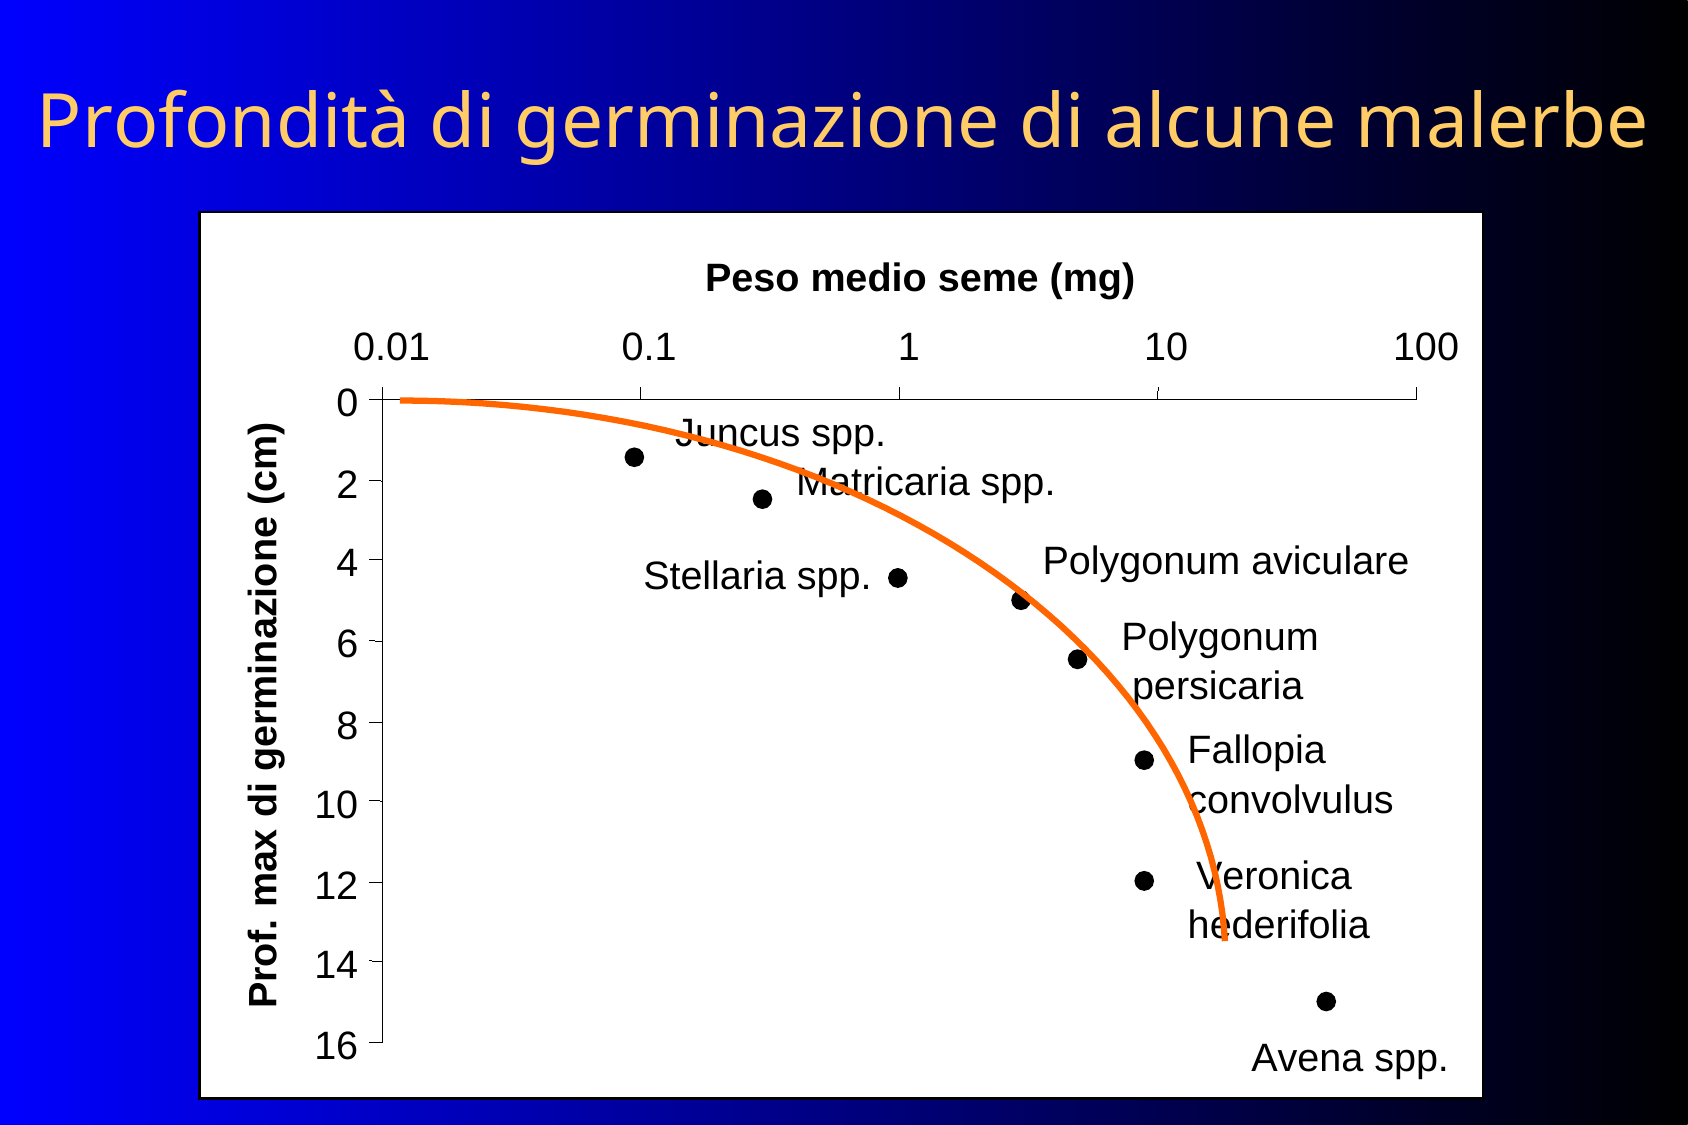

# Profondità di germinazione di alcune malerbe
Peso medio seme (mg)
0.01
0.1
1
10
100
0
Juncus spp.
Matricaria spp.
2
Polygonum aviculare
4
Stellaria spp.
Polygonum
6
 persicaria
Prof. max di germinazione (cm)
8
Fallopia
convolvulus
10
Veronica
12
hederifolia
14
16
Avena spp.